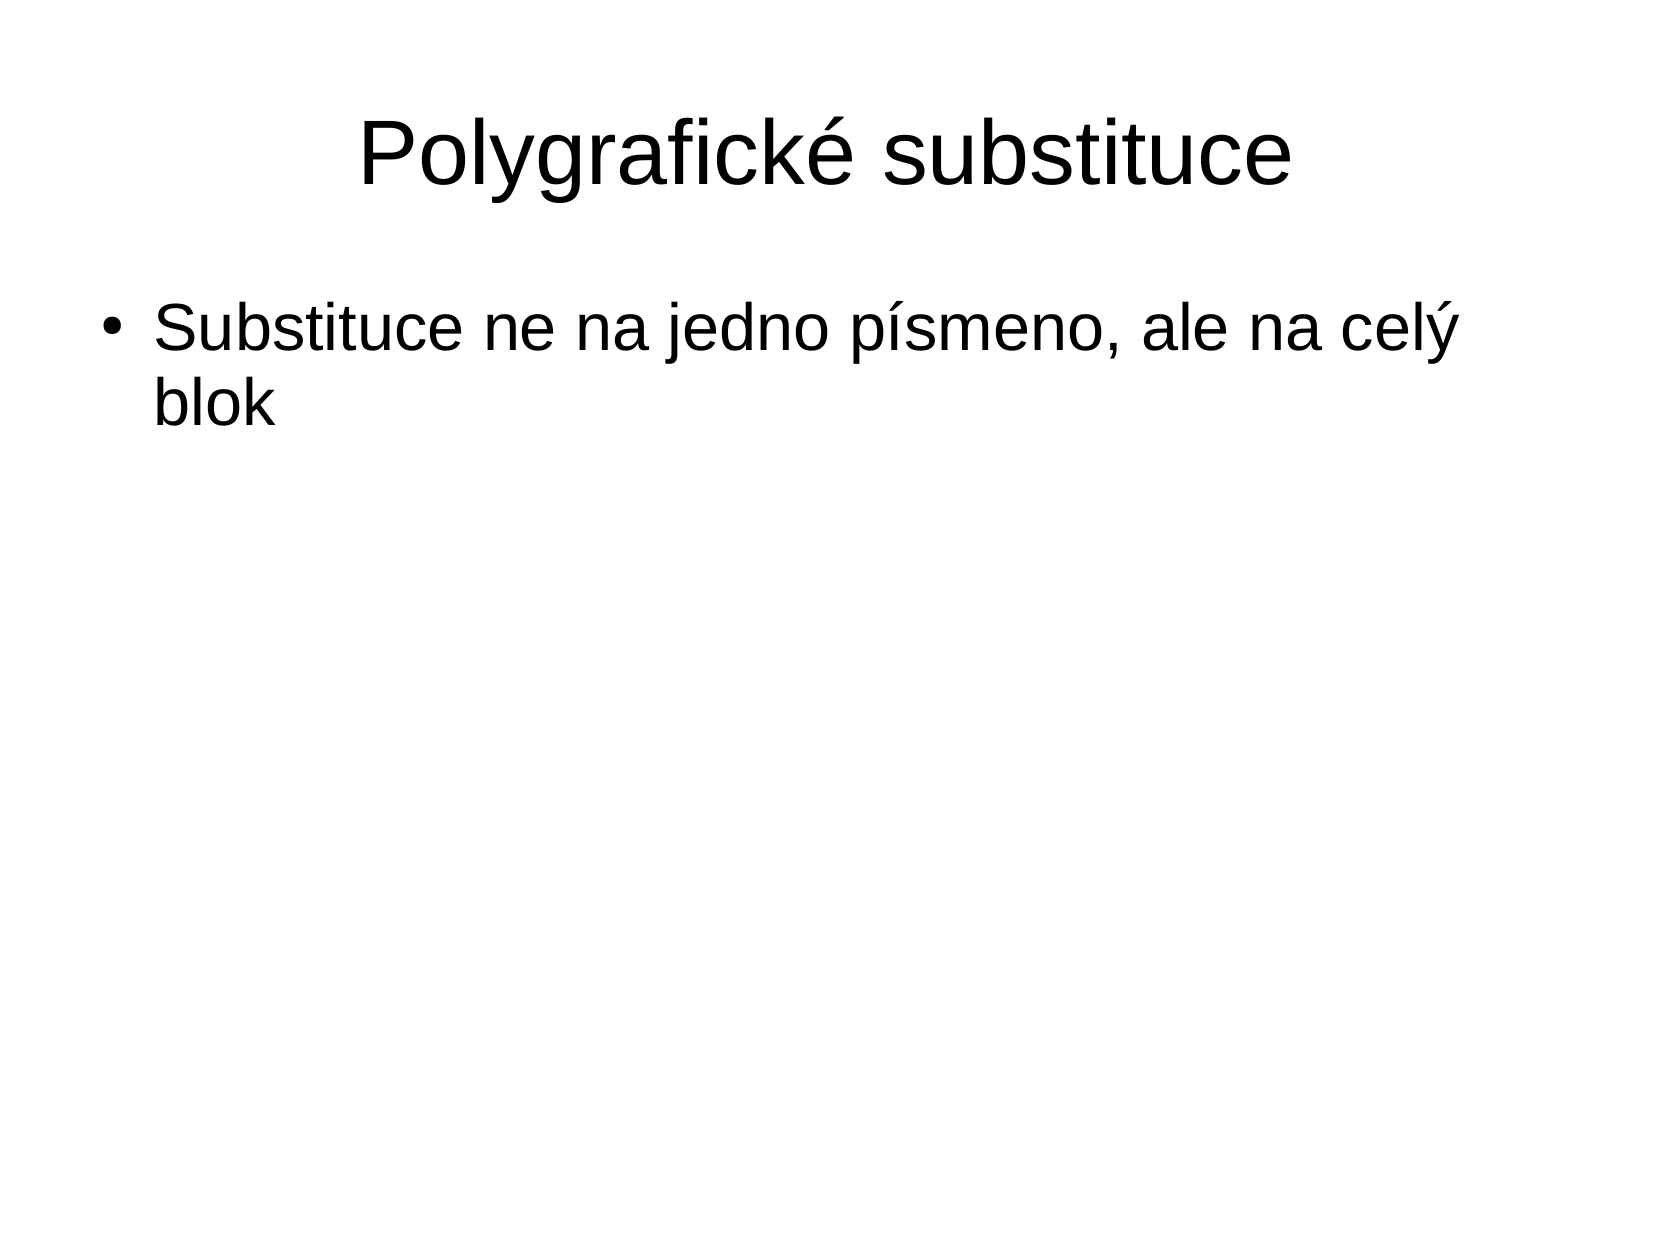

# Polygrafické substituce
Substituce ne na jedno písmeno, ale na celý blok